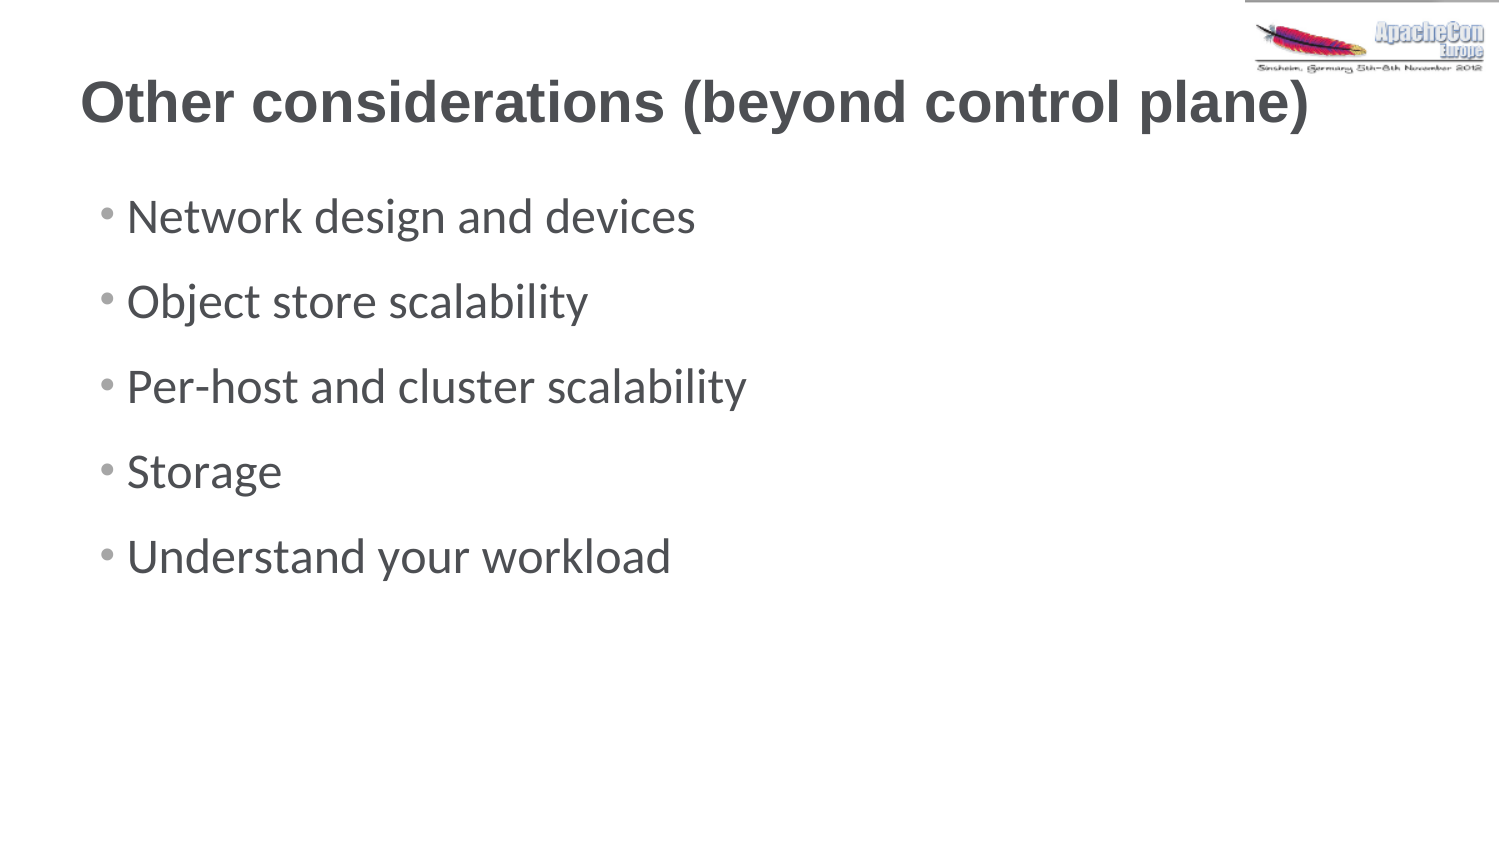

# Other considerations (beyond control plane)
Network design and devices
Object store scalability
Per-host and cluster scalability
Storage
Understand your workload